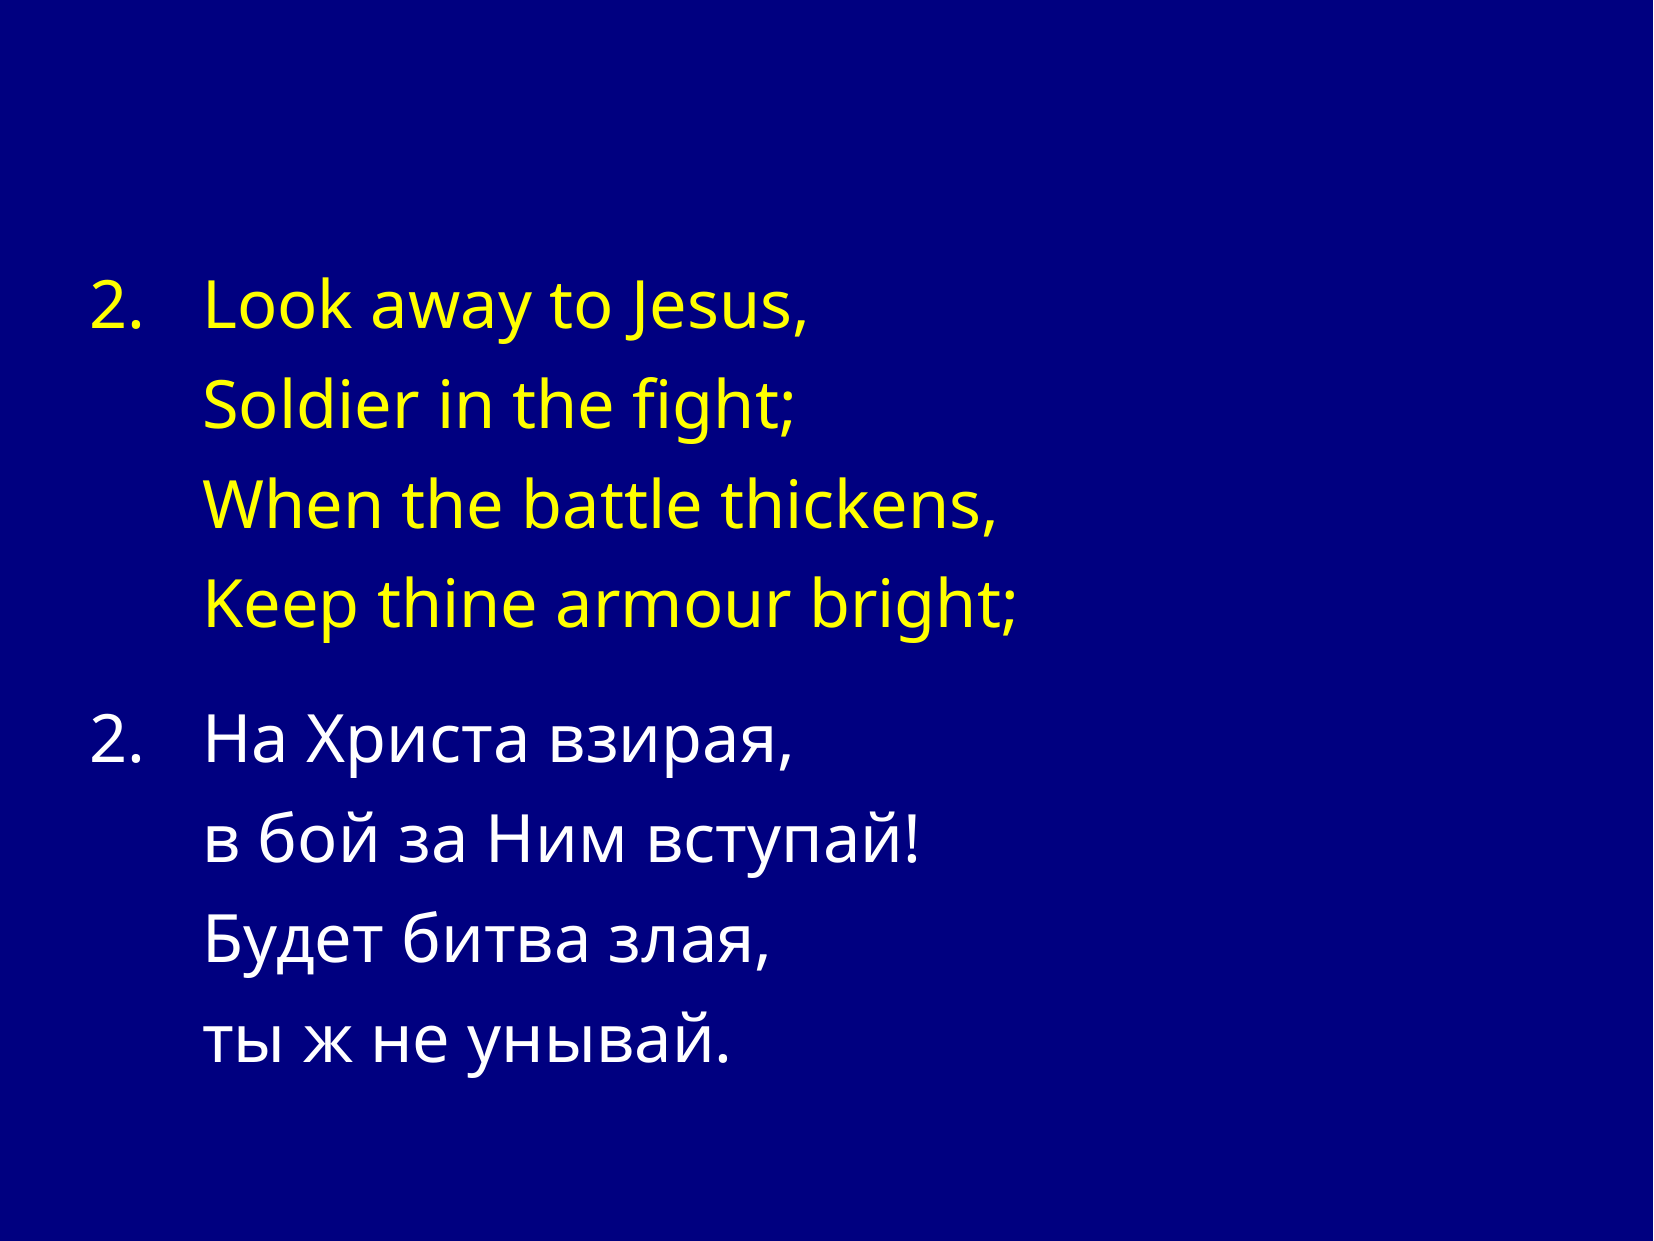

2.	Look away to Jesus,
	Soldier in the fight;
	When the battle thickens,
	Keep thine armour bright;
2.	На Христа взирая,
	в бой за Ним вступай!
	Будет битва злая,
	ты ж не унывай.